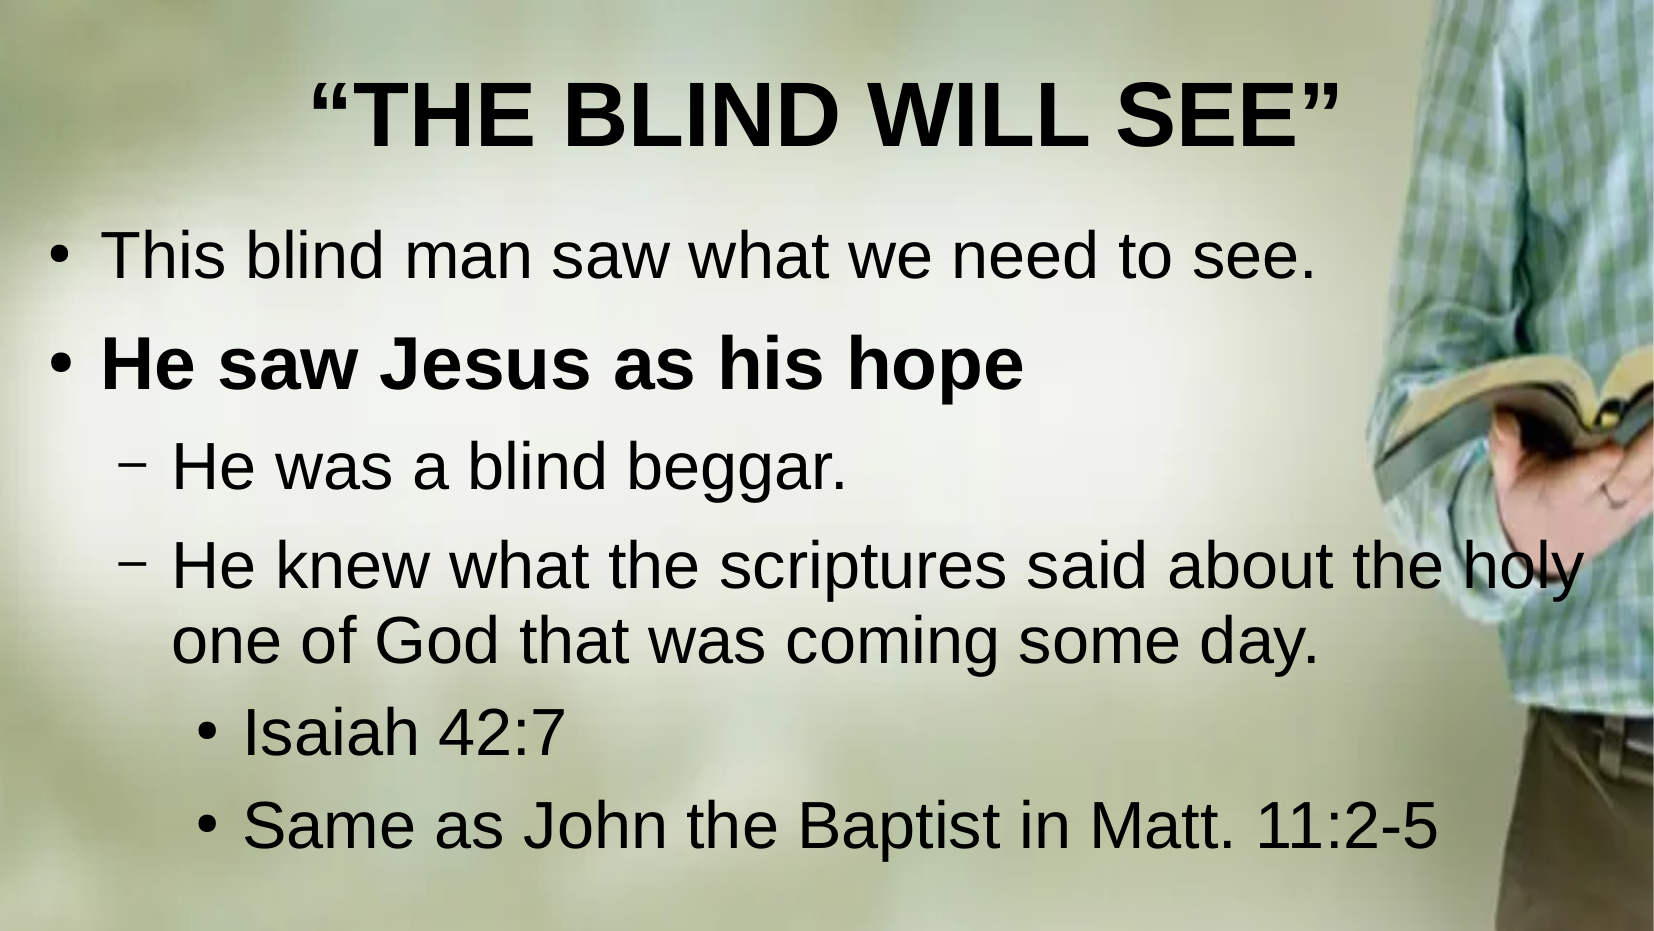

# “THE BLIND WILL SEE”
This blind man saw what we need to see.
He saw Jesus as his hope
He was a blind beggar.
He knew what the scriptures said about the holy one of God that was coming some day.
Isaiah 42:7
Same as John the Baptist in Matt. 11:2-5